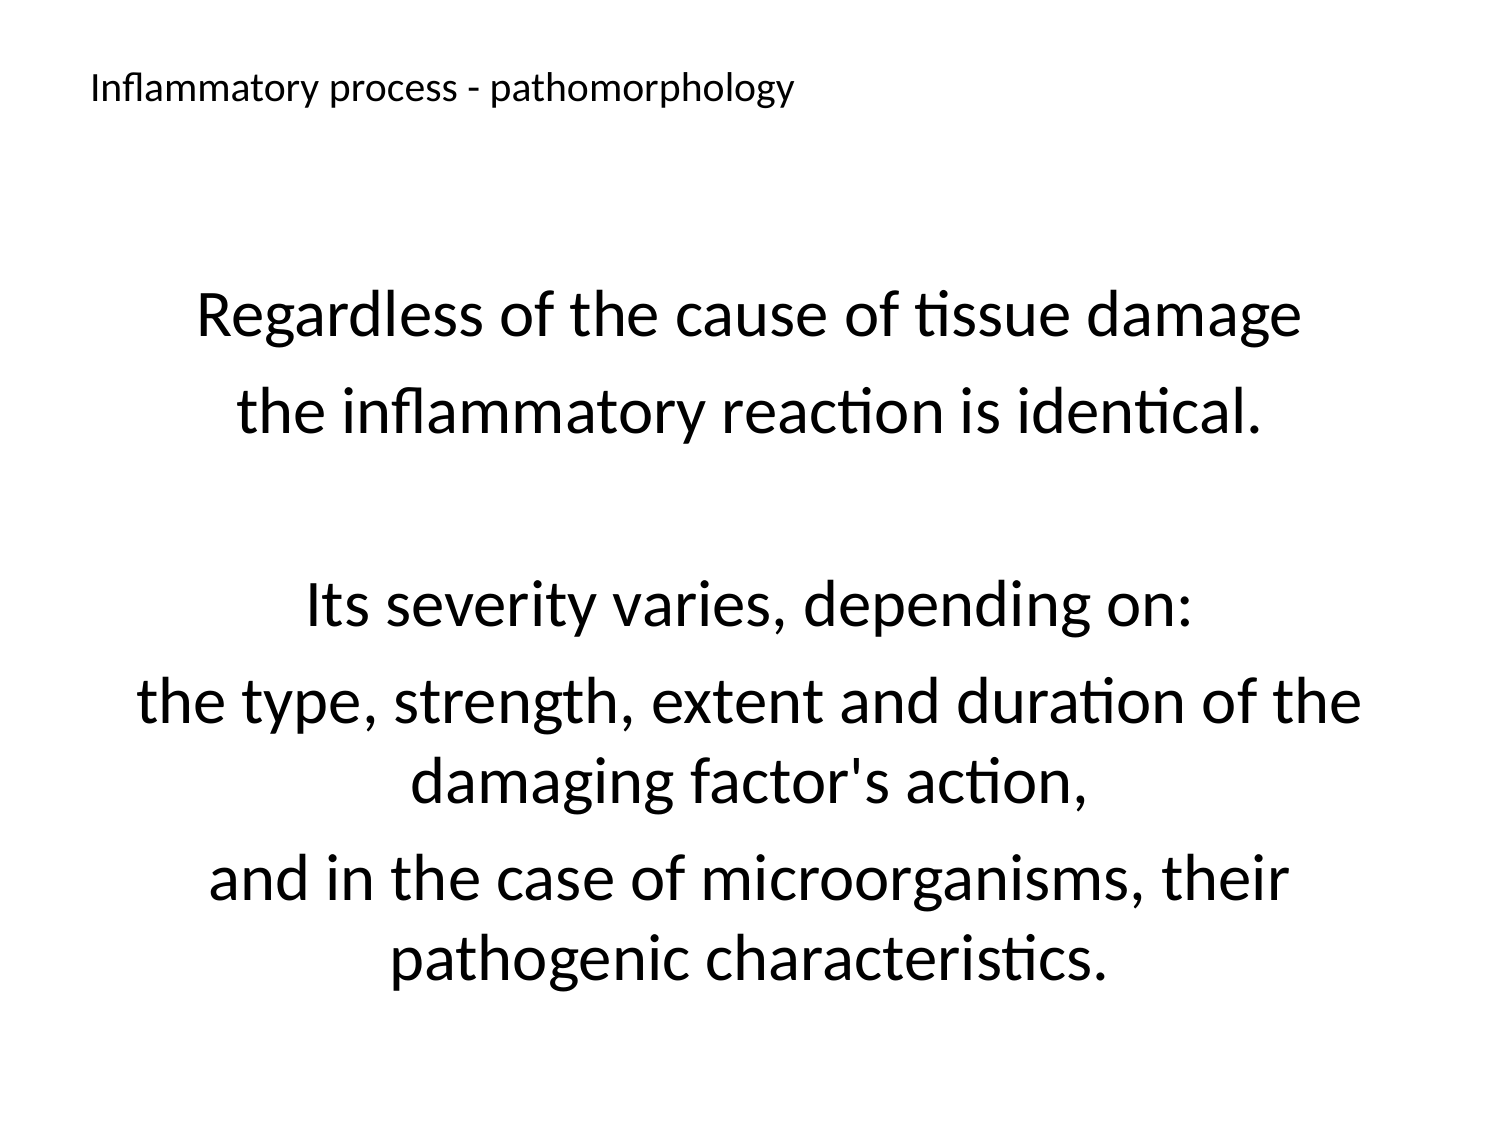

# Inflammatory process - pathomorphology
Regardless of the cause of tissue damage
the inflammatory reaction is identical.
Its severity varies, depending on:
the type, strength, extent and duration of the damaging factor's action,
and in the case of microorganisms, their pathogenic characteristics.